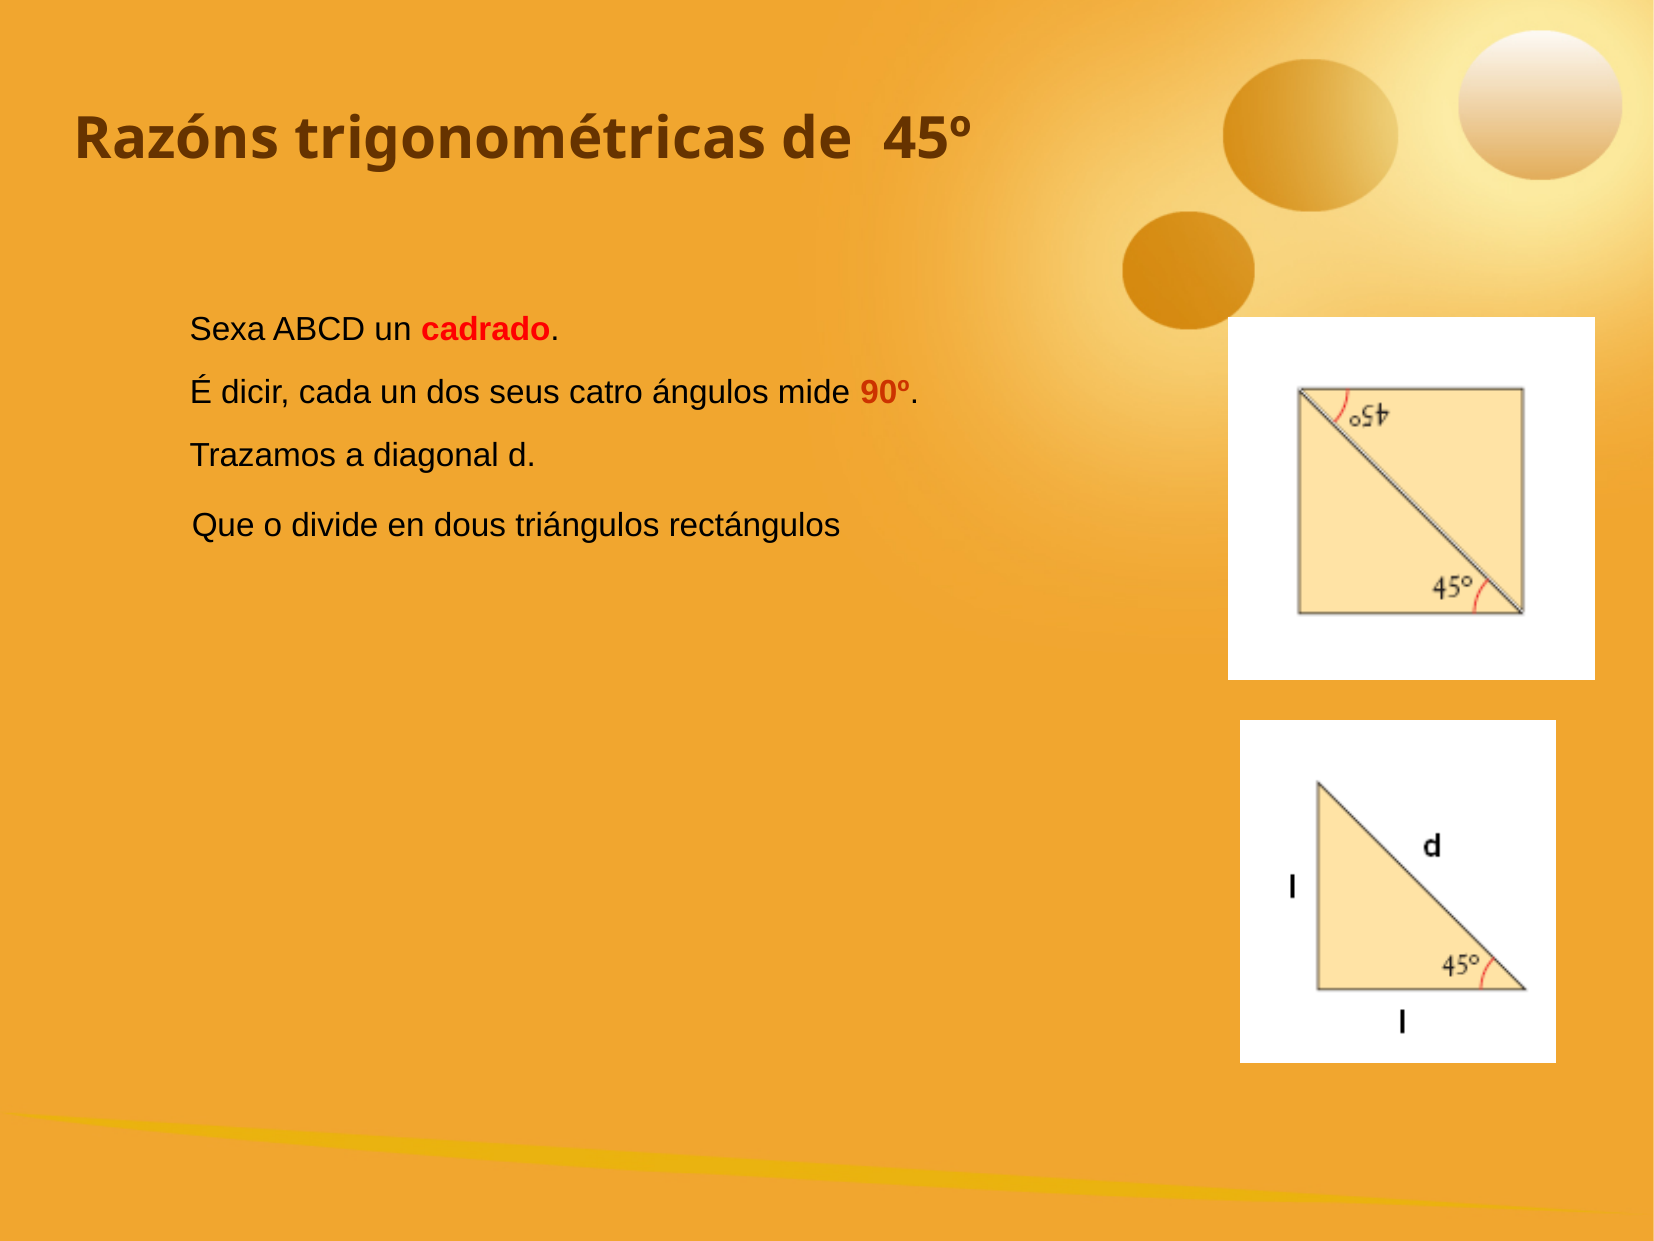

Razóns trigonométricas de 45º
Sexa ABCD un cadrado.
É dicir, cada un dos seus catro ángulos mide 90º.
Trazamos a diagonal d.
Que o divide en dous triángulos rectángulos